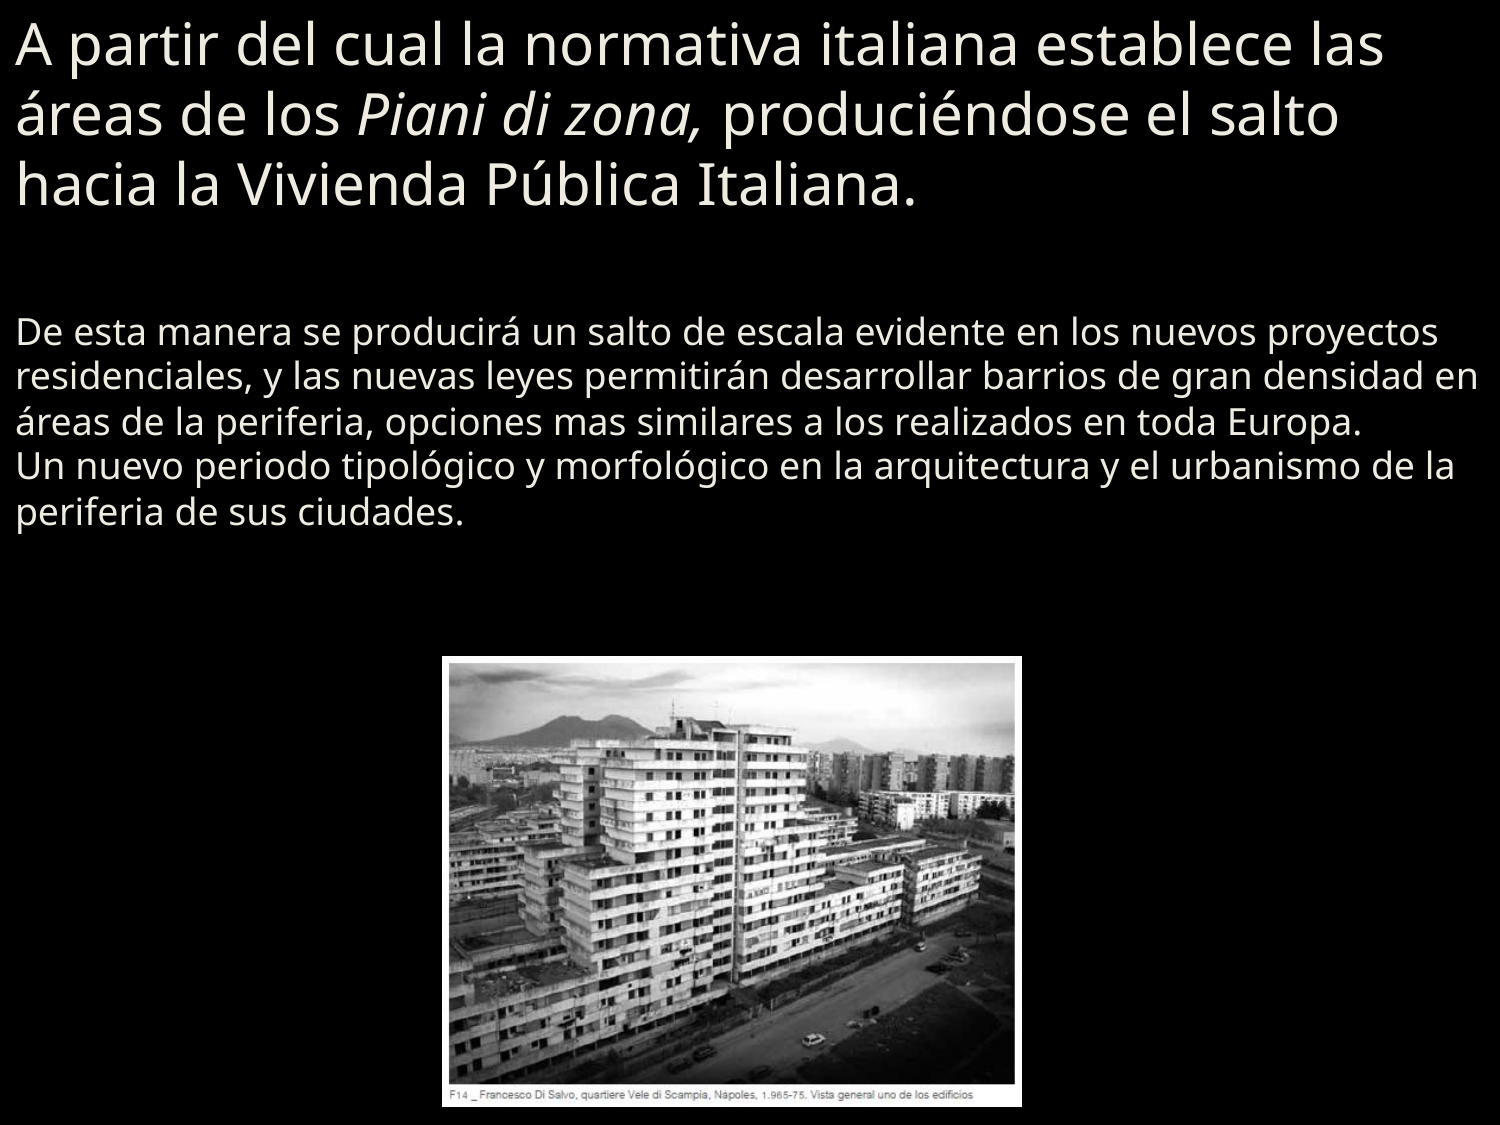

A partir del cual la normativa italiana establece las áreas de los Piani di zona, produciéndose el salto hacia la Vivienda Pública Italiana.
De esta manera se producirá un salto de escala evidente en los nuevos proyectos residenciales, y las nuevas leyes permitirán desarrollar barrios de gran densidad en áreas de la periferia, opciones mas similares a los realizados en toda Europa.
Un nuevo periodo tipológico y morfológico en la arquitectura y el urbanismo de la periferia de sus ciudades.